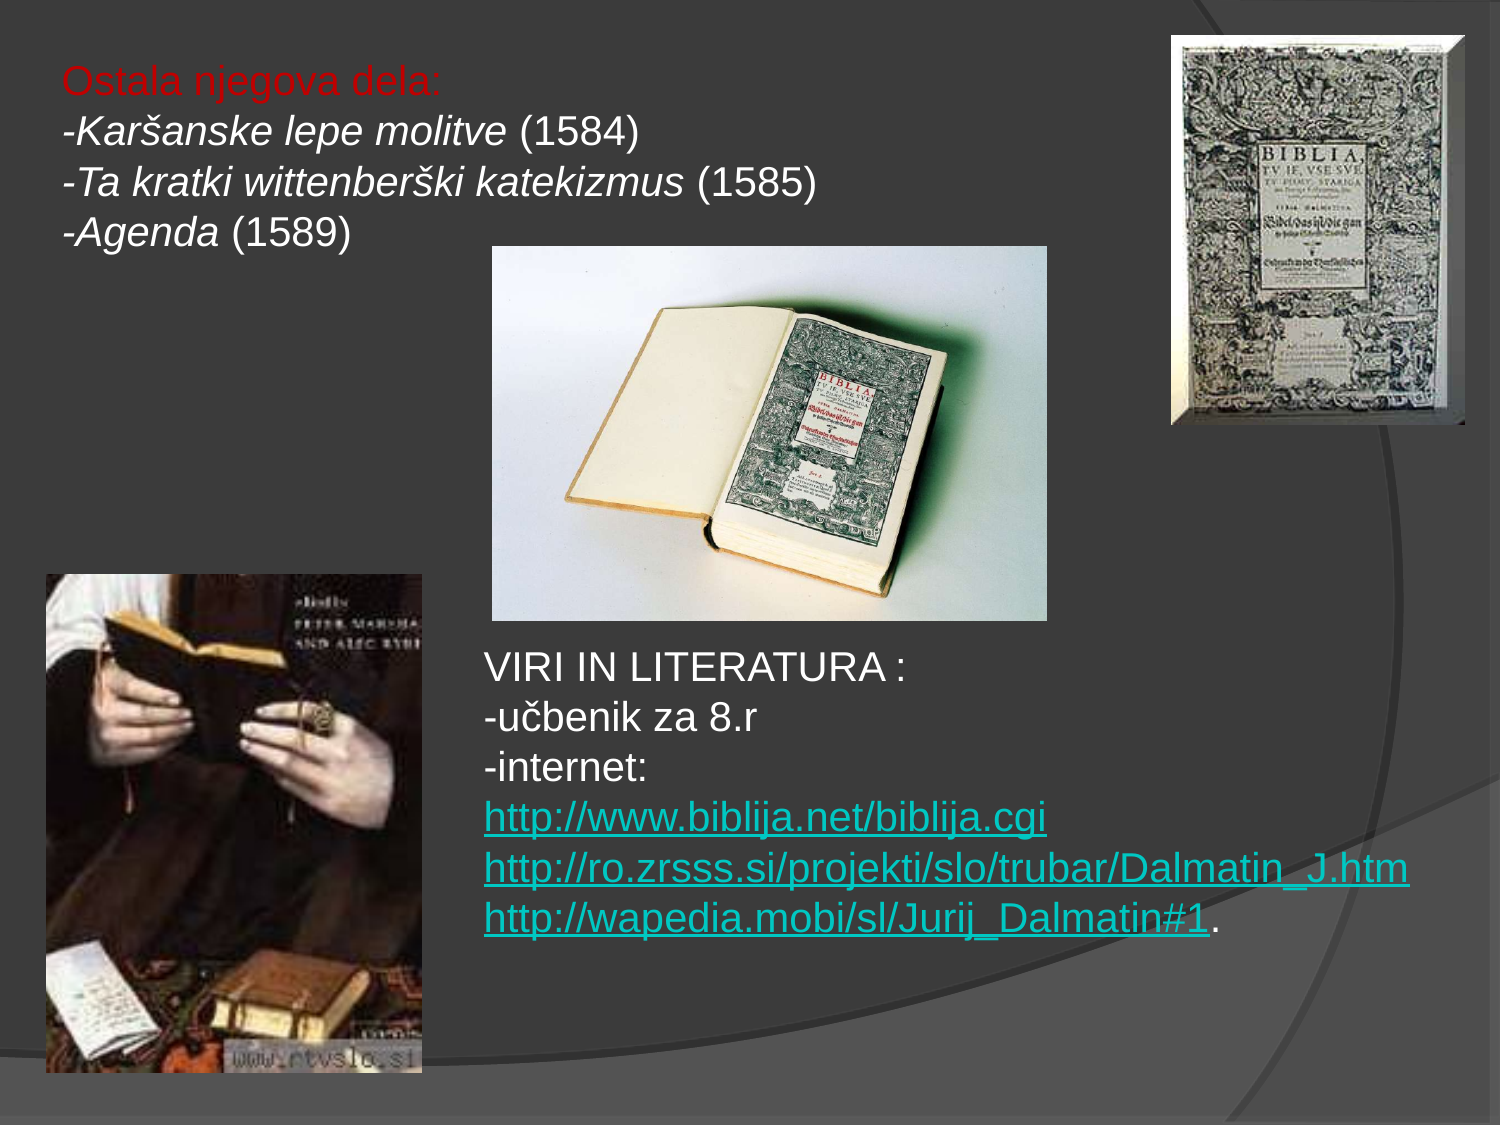

Ostala njegova dela:
-Karšanske lepe molitve (1584)
-Ta kratki wittenberški katekizmus (1585)
-Agenda (1589)
VIRI IN LITERATURA :
-učbenik za 8.r
-internet:
http://www.biblija.net/biblija.cgi
http://ro.zrsss.si/projekti/slo/trubar/Dalmatin_J.htm
http://wapedia.mobi/sl/Jurij_Dalmatin#1.